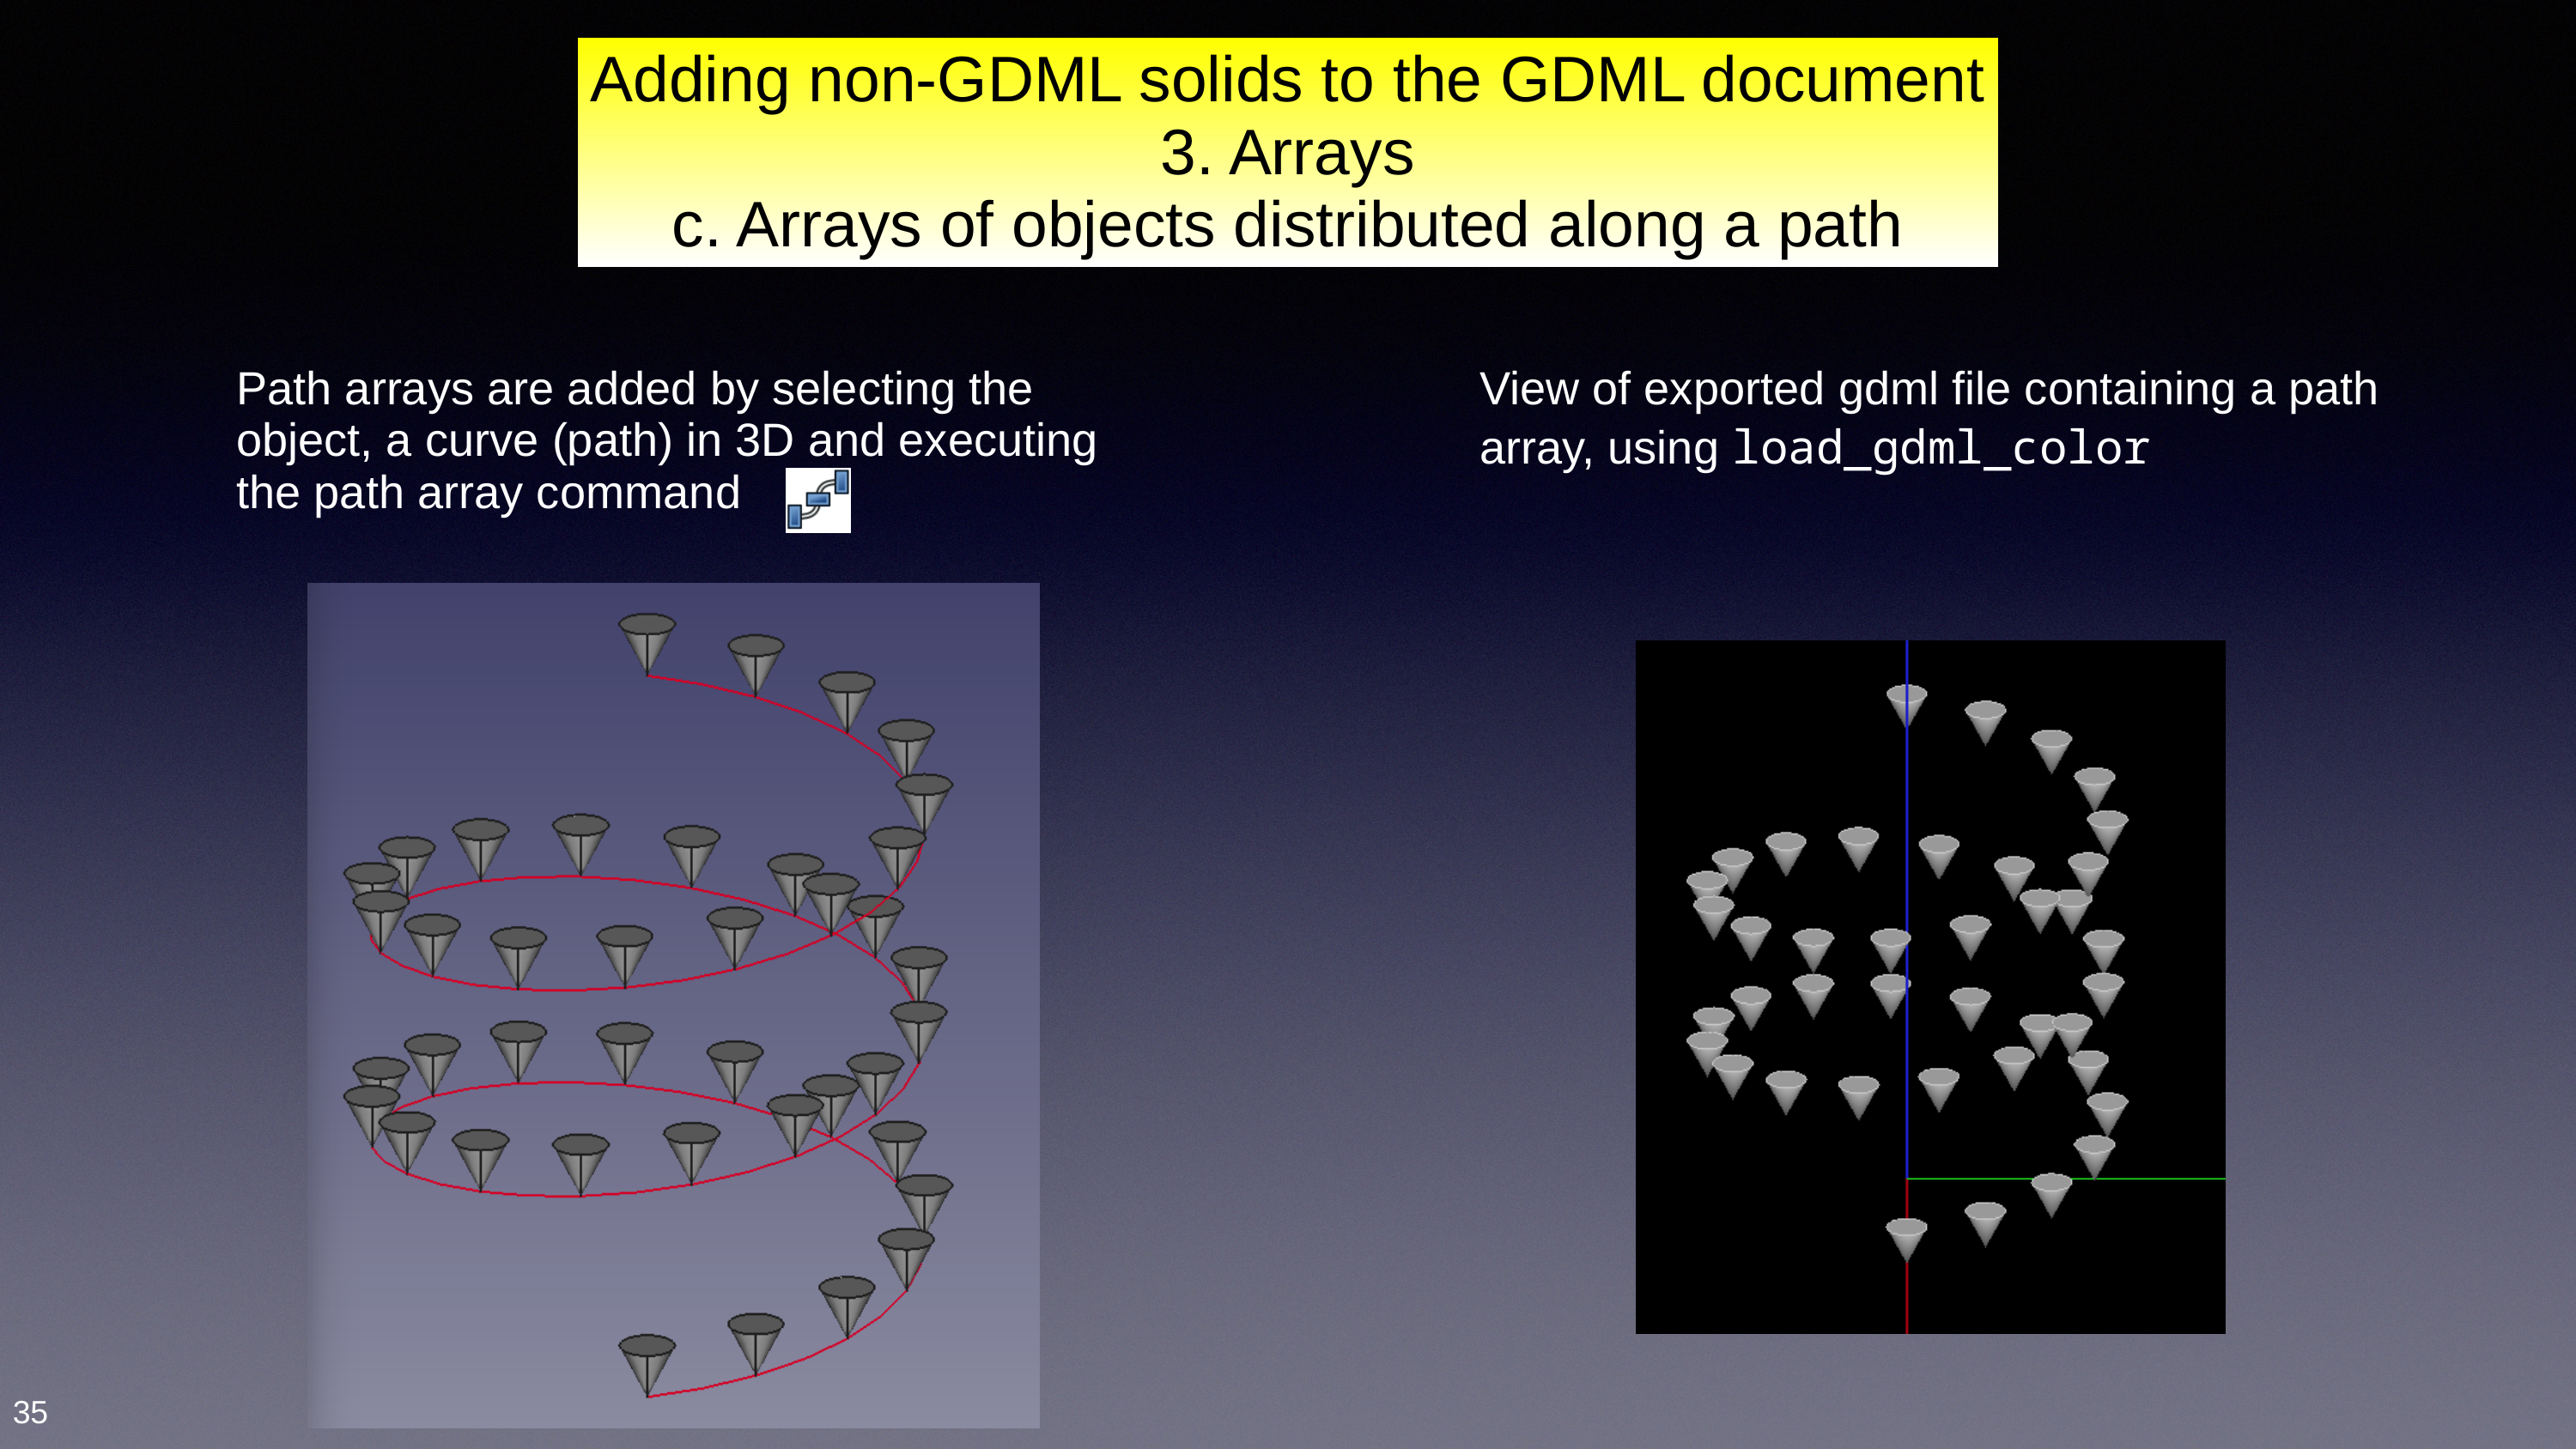

Adding non-GDML solids to the GDML document
3. Arrays
c. Arrays of objects distributed along a path
Path arrays are added by selecting the object, a curve (path) in 3D and executing the path array command
View of exported gdml file containing a path array, using load_gdml_color
35